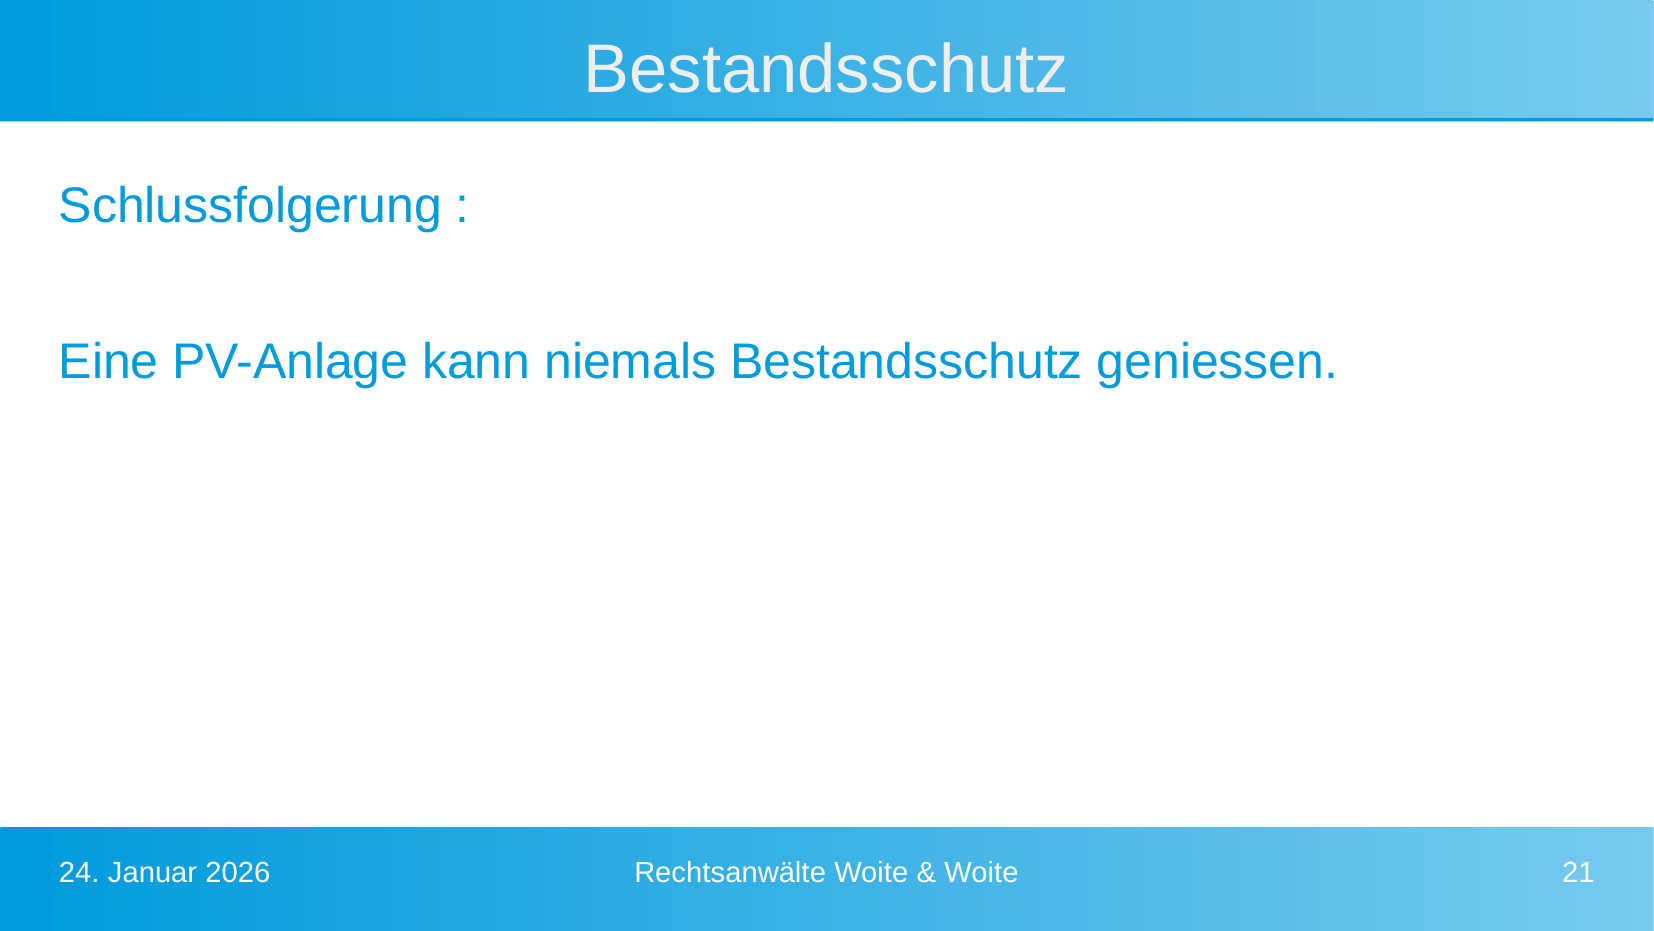

# Bestandsschutz
Schlussfolgerung :
Eine PV-Anlage kann niemals Bestandsschutz geniessen.
21